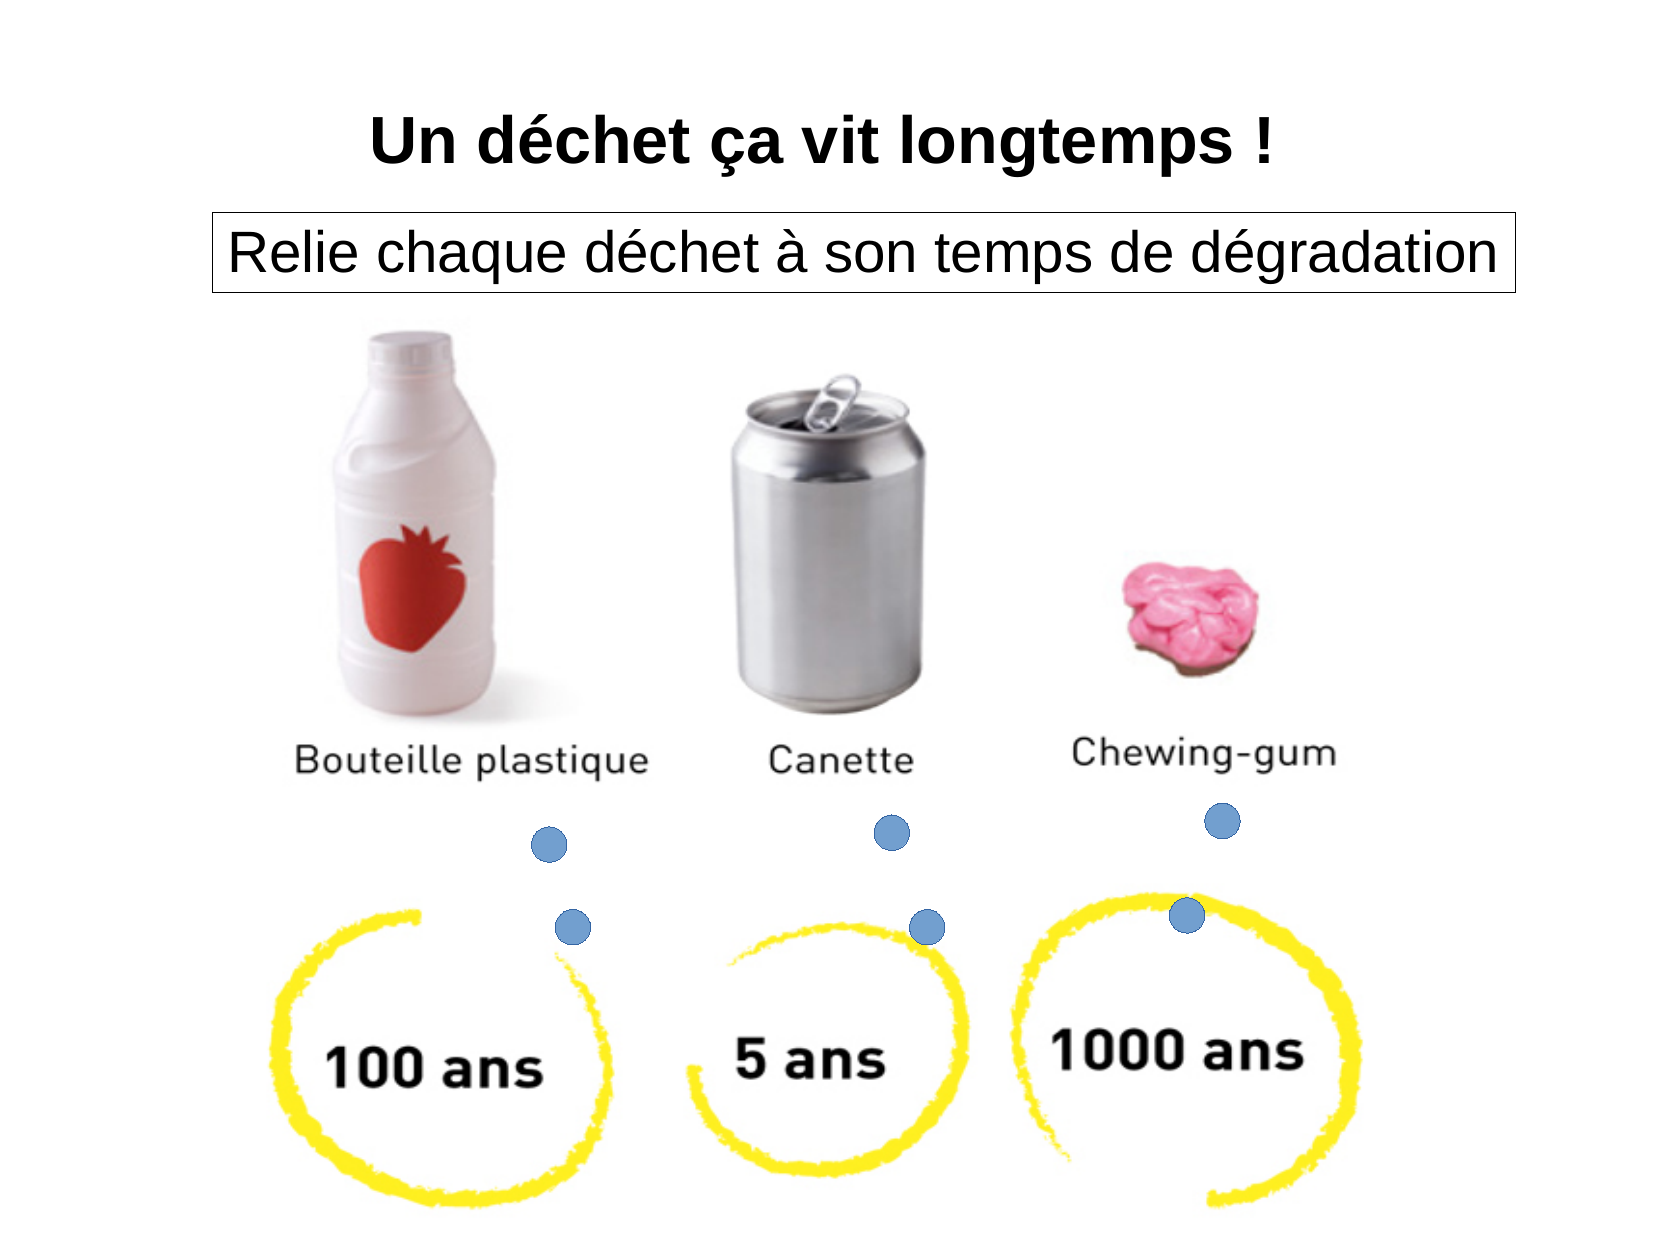

Un déchet ça vit longtemps !
Relie chaque déchet à son temps de dégradation